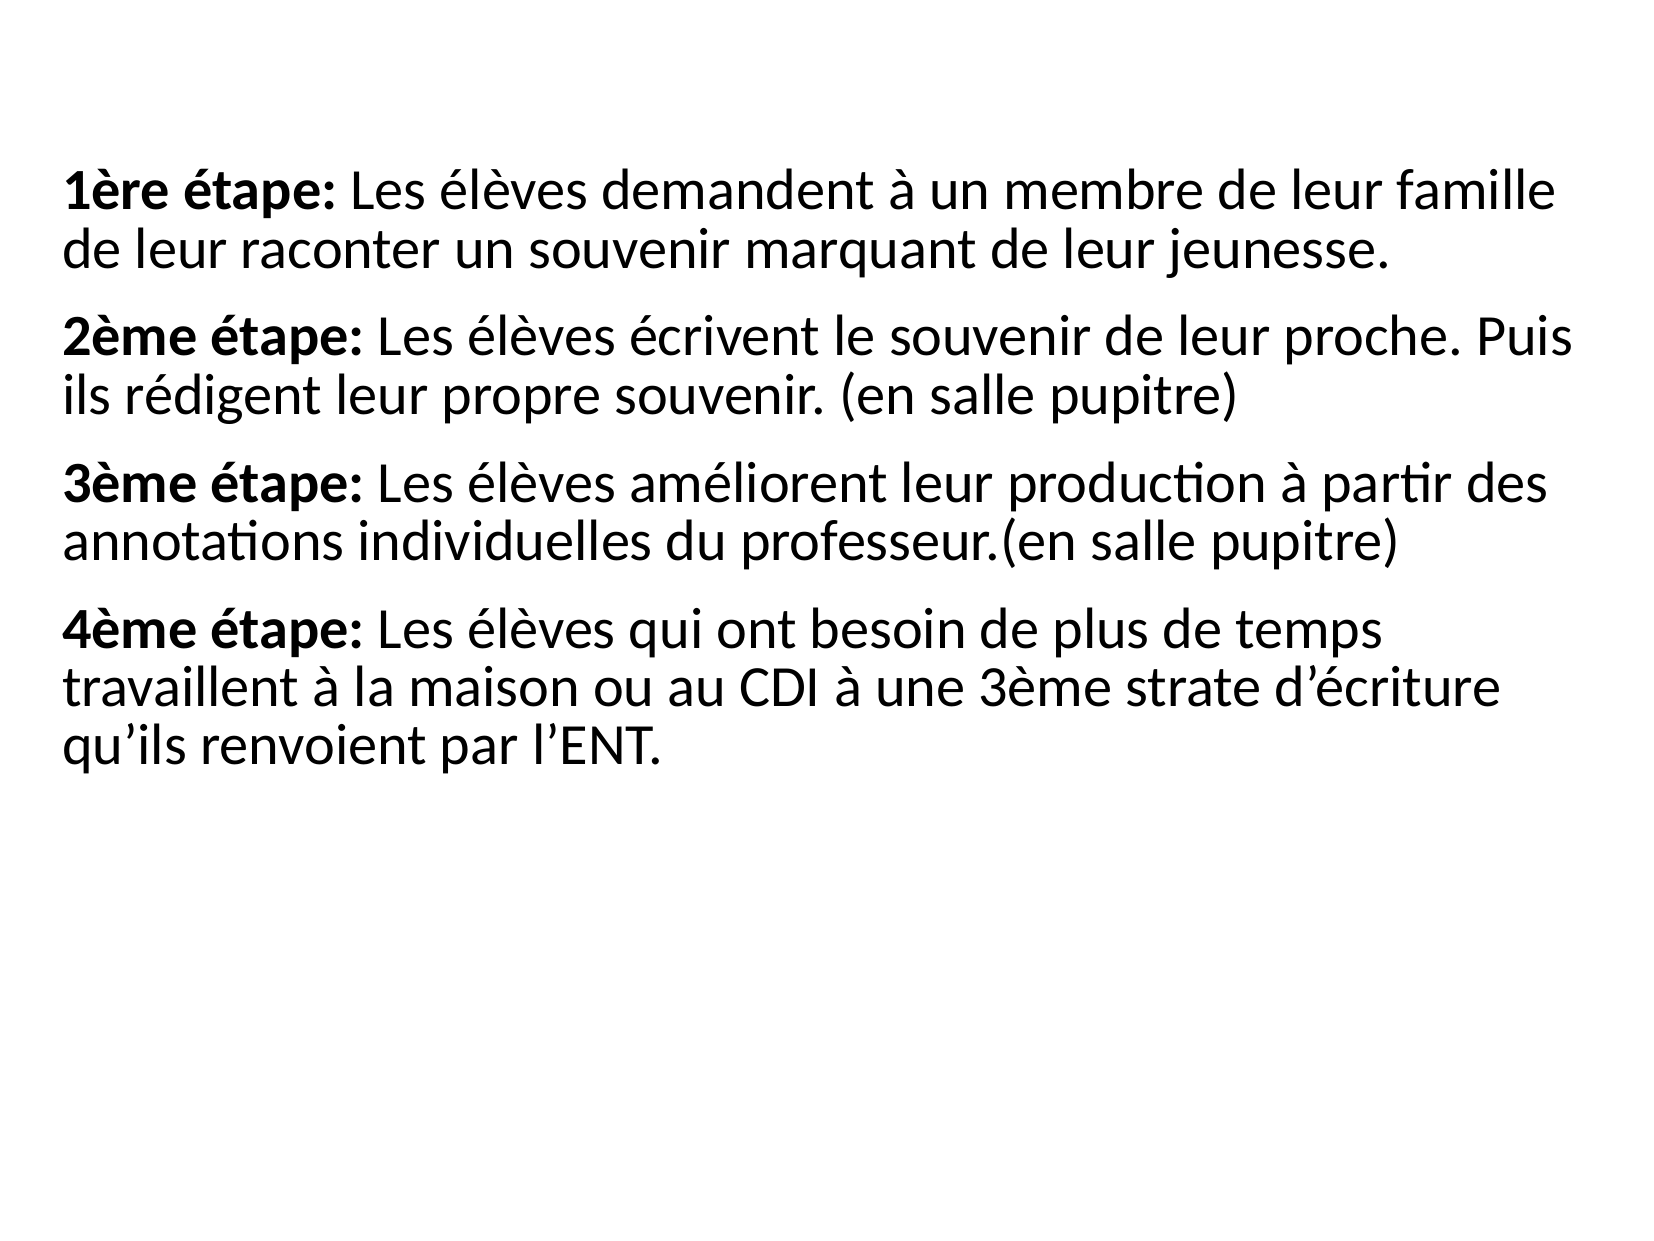

1ère étape: Les élèves demandent à un membre de leur famille de leur raconter un souvenir marquant de leur jeunesse.
2ème étape: Les élèves écrivent le souvenir de leur proche. Puis ils rédigent leur propre souvenir. (en salle pupitre)
3ème étape: Les élèves améliorent leur production à partir des annotations individuelles du professeur.(en salle pupitre)
4ème étape: Les élèves qui ont besoin de plus de temps travaillent à la maison ou au CDI à une 3ème strate d’écriture qu’ils renvoient par l’ENT.